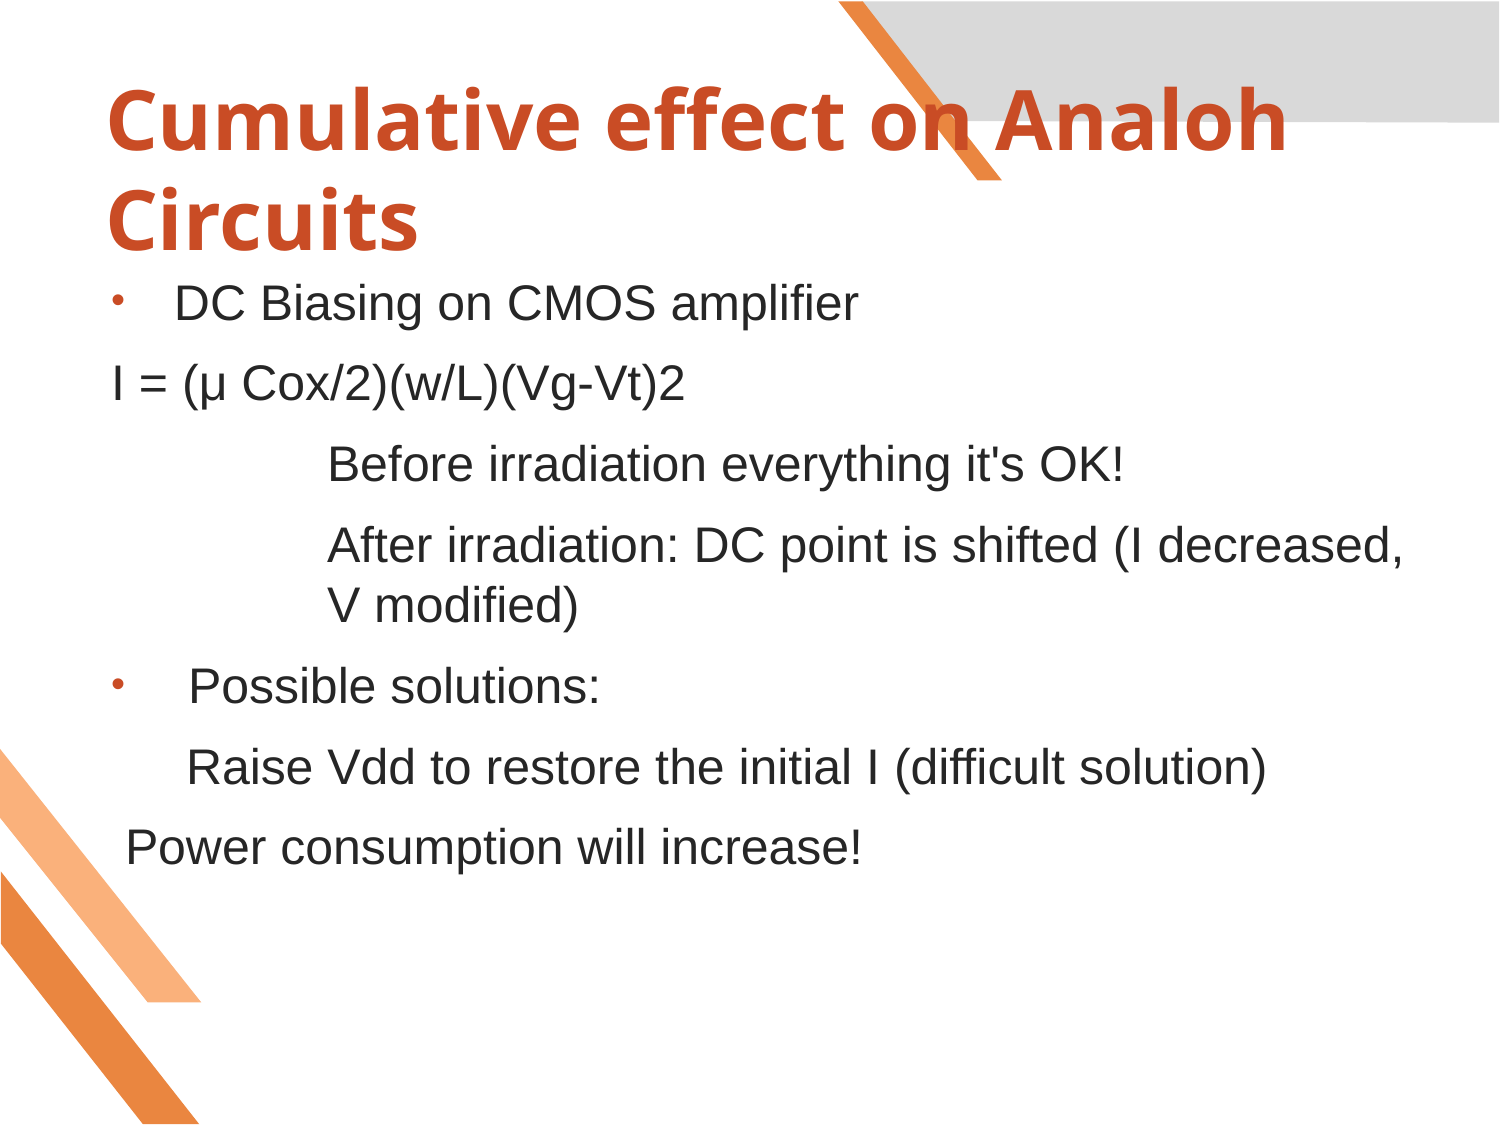

# Cumulative effect on Analoh Circuits
DC Biasing on CMOS amplifier
I = (μ Cox/2)(w/L)(Vg-Vt)2
Before irradiation everything it's OK!
After irradiation: DC point is shifted (I decreased, V modified)
 Possible solutions:
	Raise Vdd to restore the initial I (difficult solution)
 Power consumption will increase!